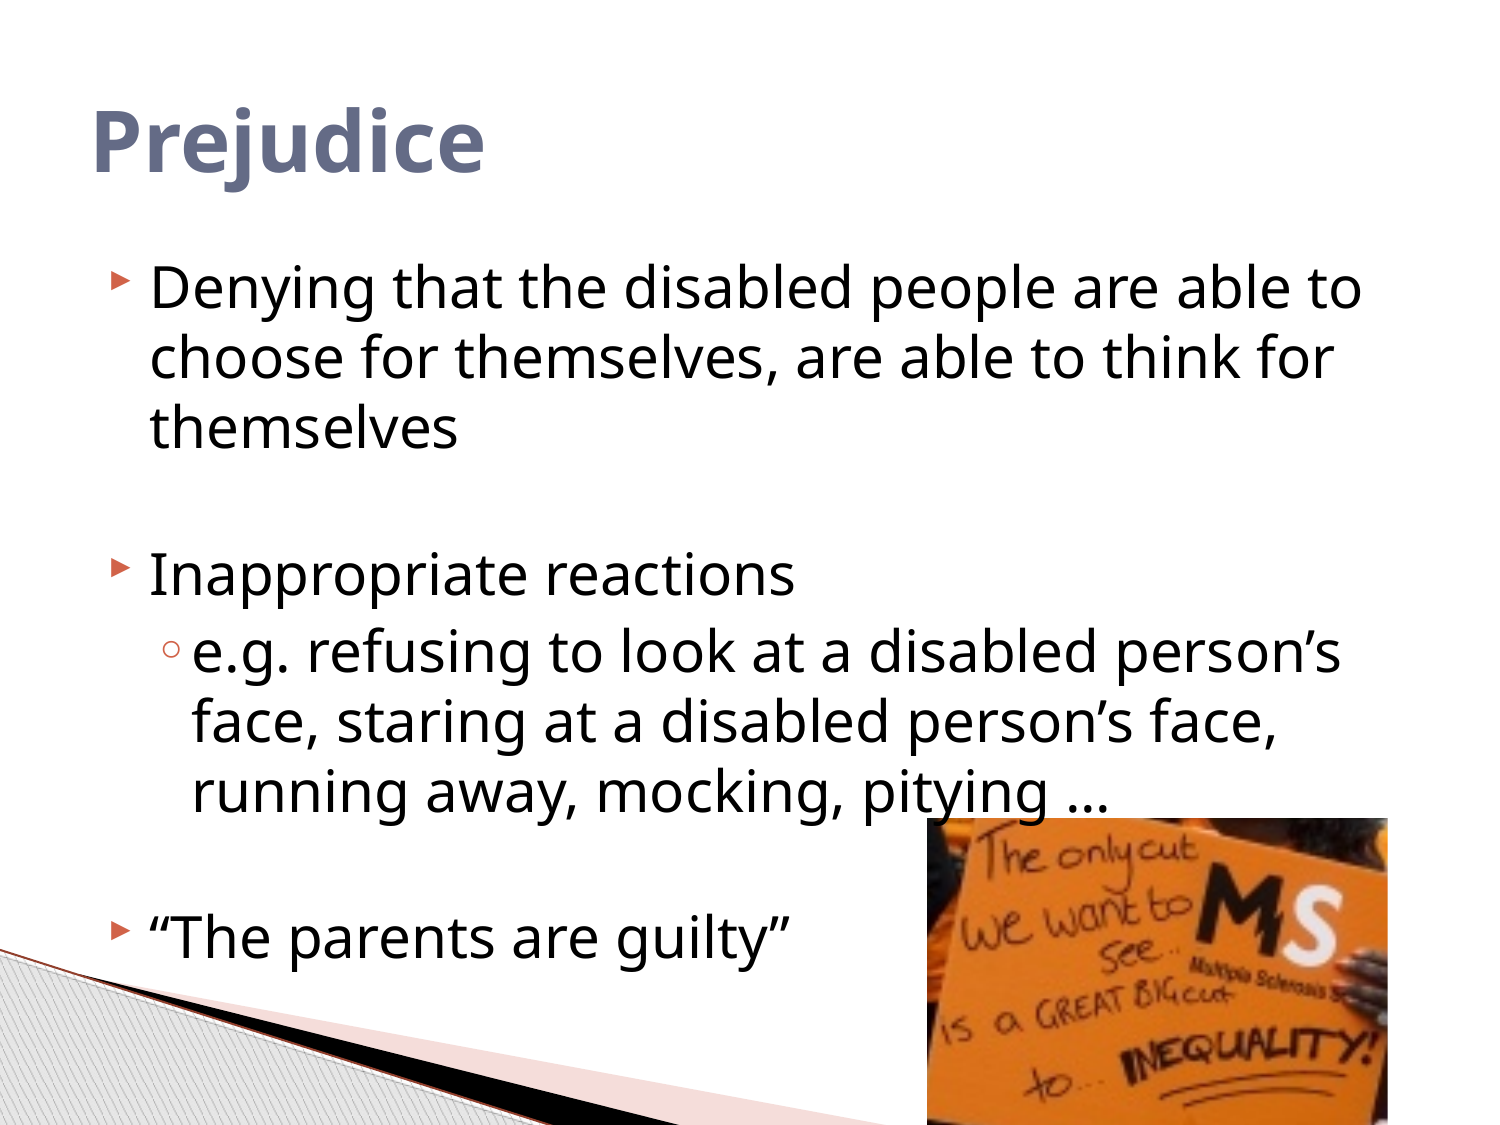

Prejudice
# Denying that the disabled people are able to choose for themselves, are able to think for themselves
Inappropriate reactions
e.g. refusing to look at a disabled person’s face, staring at a disabled person’s face, running away, mocking, pitying ...
“The parents are guilty”